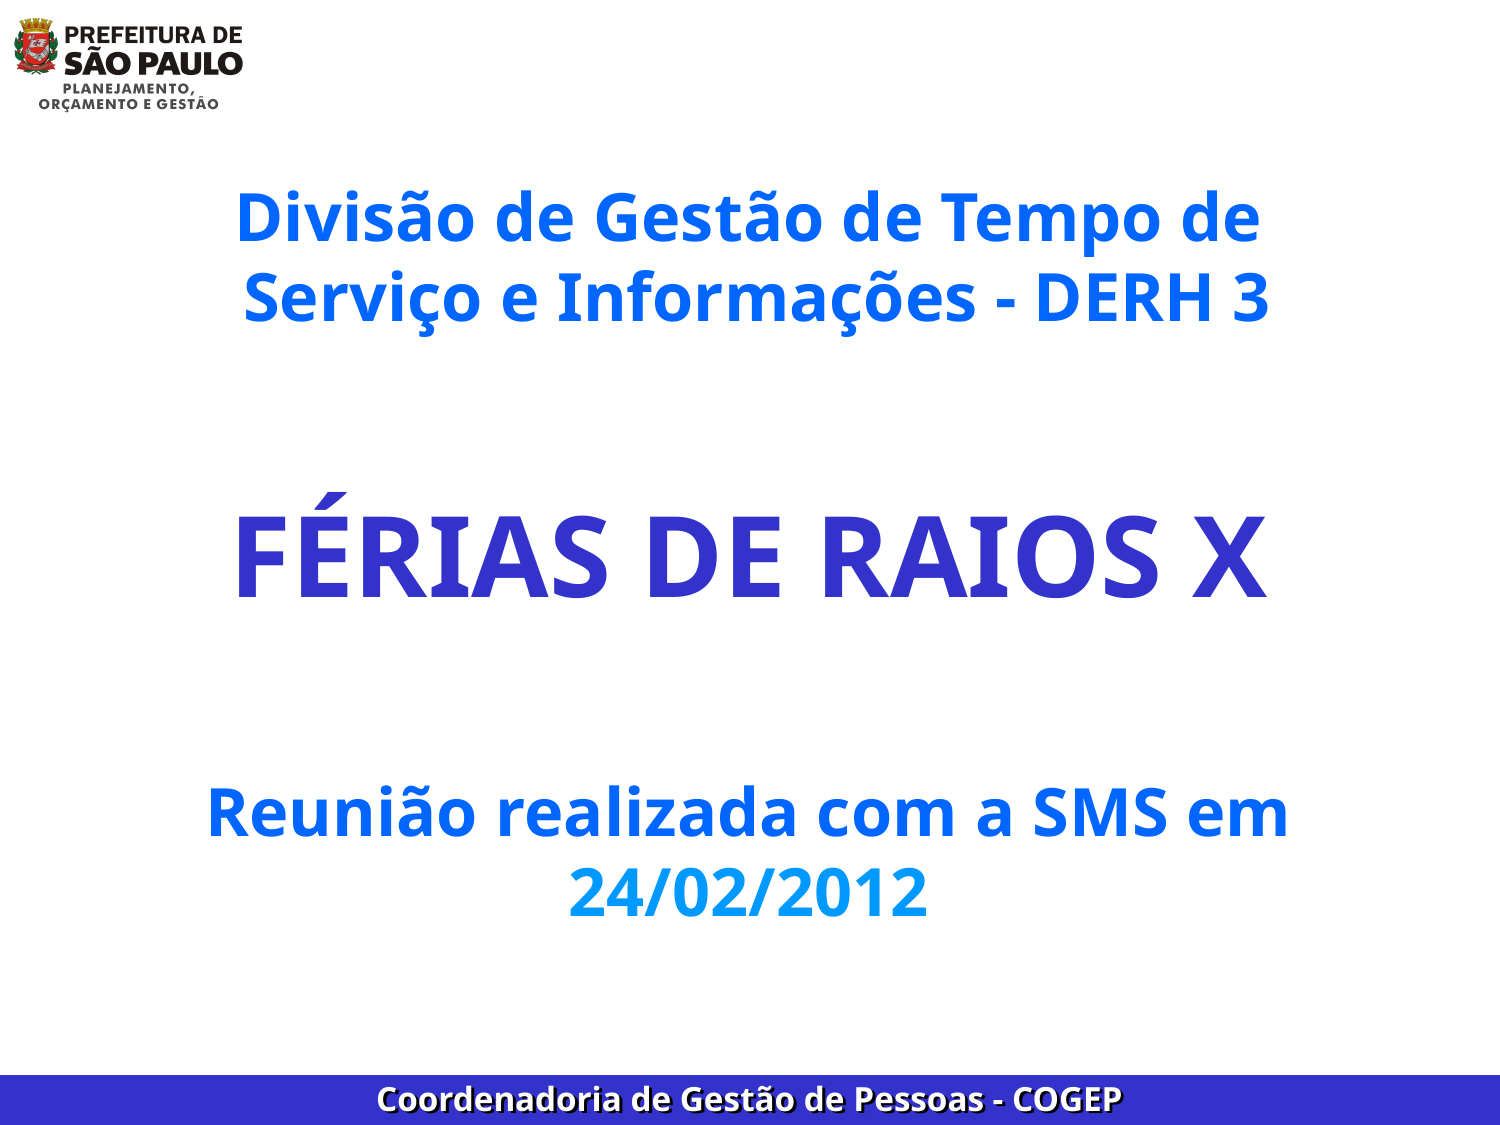

Divisão de Gestão de Tempo de
 Serviço e Informações - DERH 3
FÉRIAS DE RAIOS X
Reunião realizada com a SMS em 24/02/2012